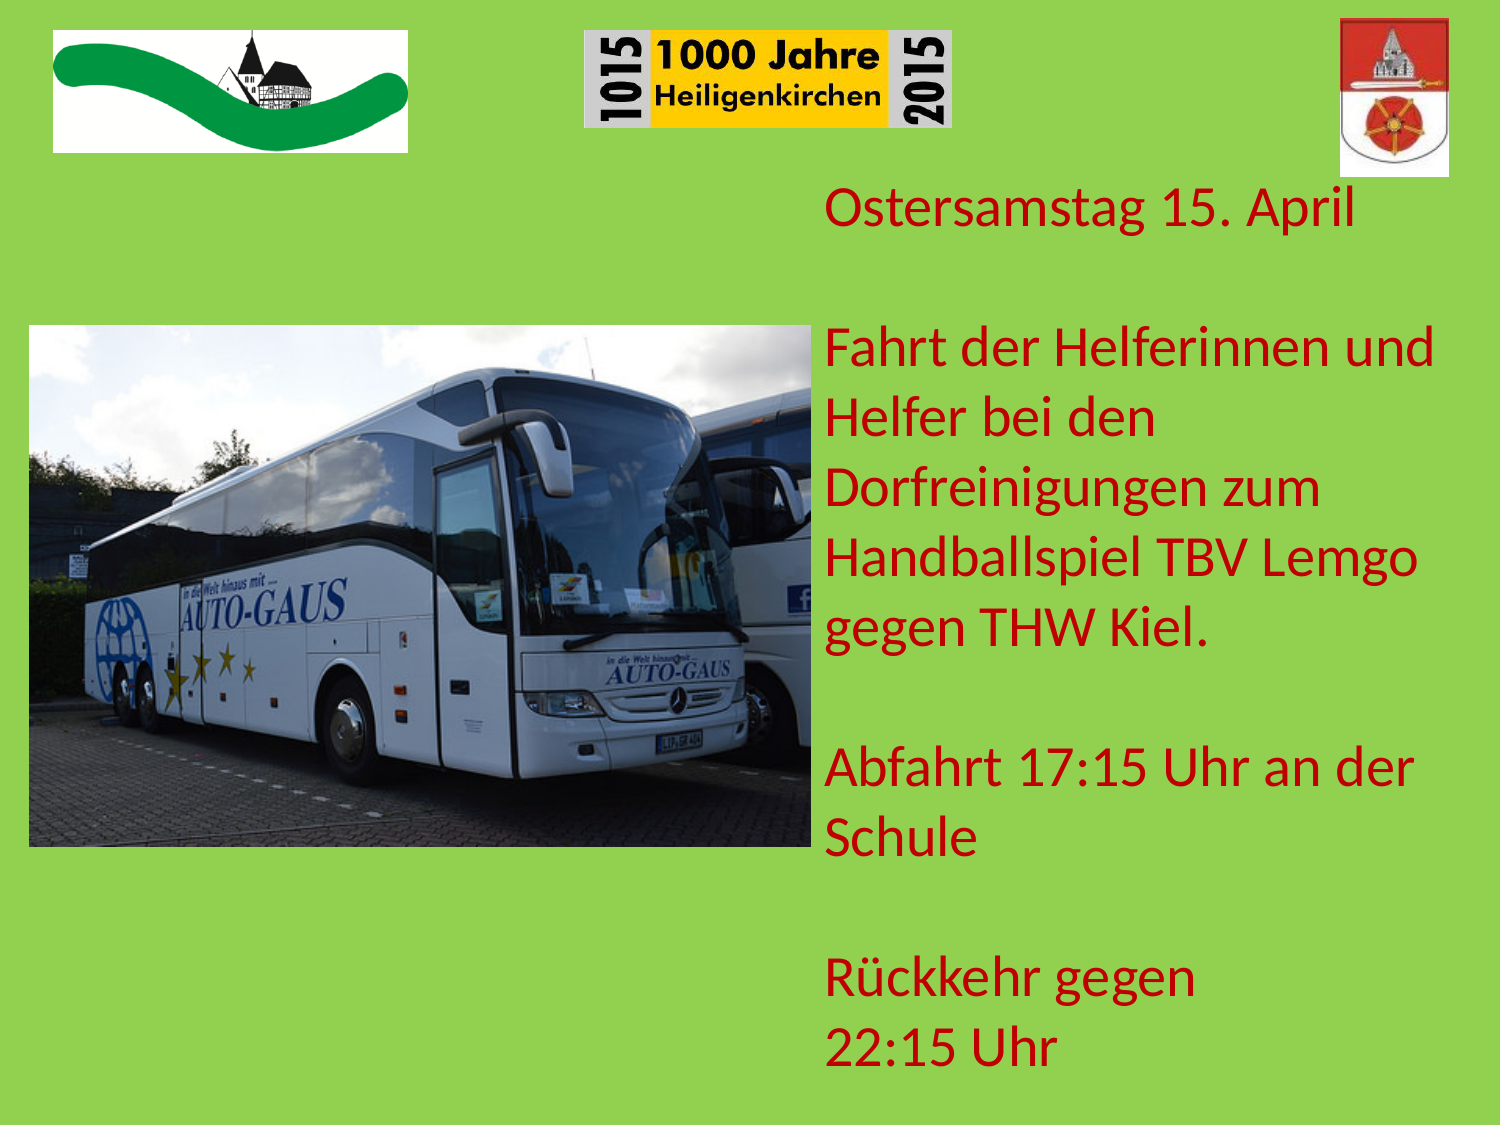

Ostersamstag 15. April
Fahrt der Helferinnen und Helfer bei den Dorfreinigungen zum Handballspiel TBV Lemgo gegen THW Kiel.
Abfahrt 17:15 Uhr an der Schule
Rückkehr gegen
22:15 Uhr